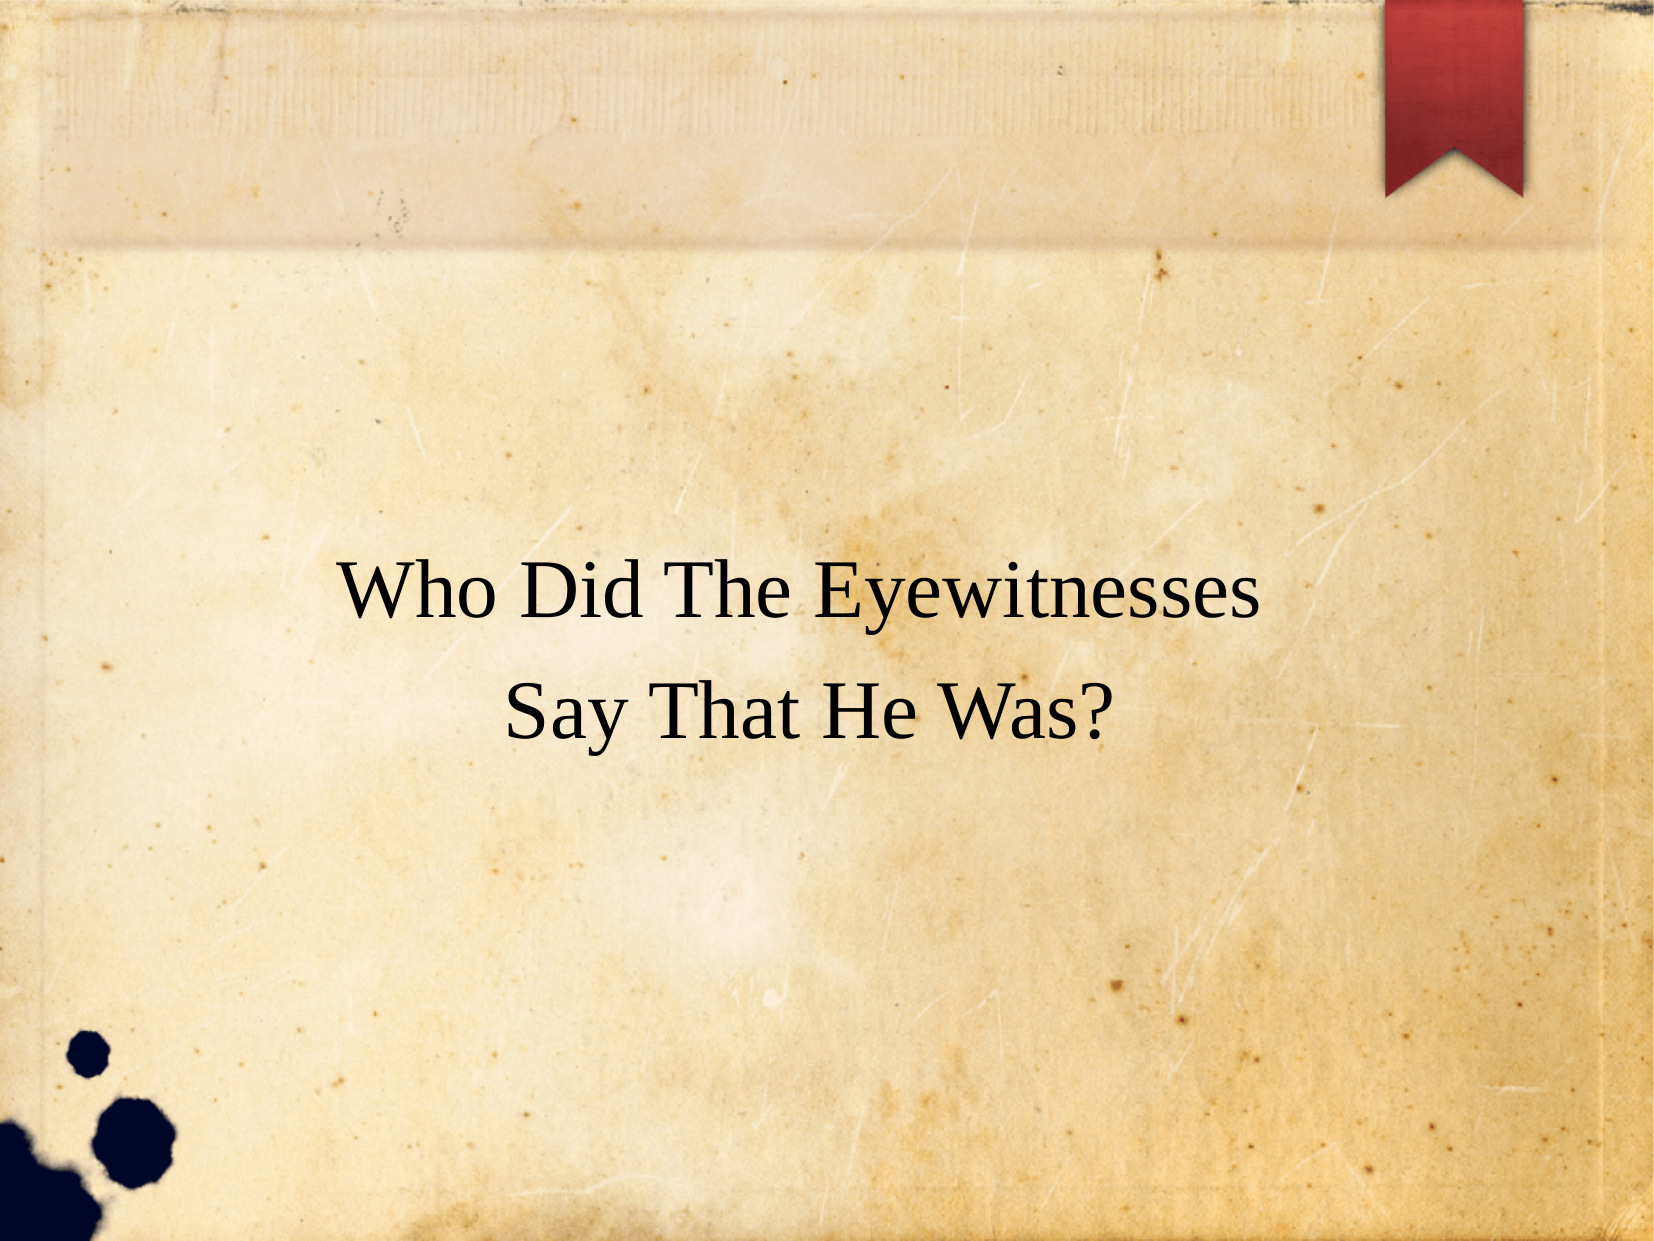

#
Who Did The Eyewitnesses
Say That He Was?